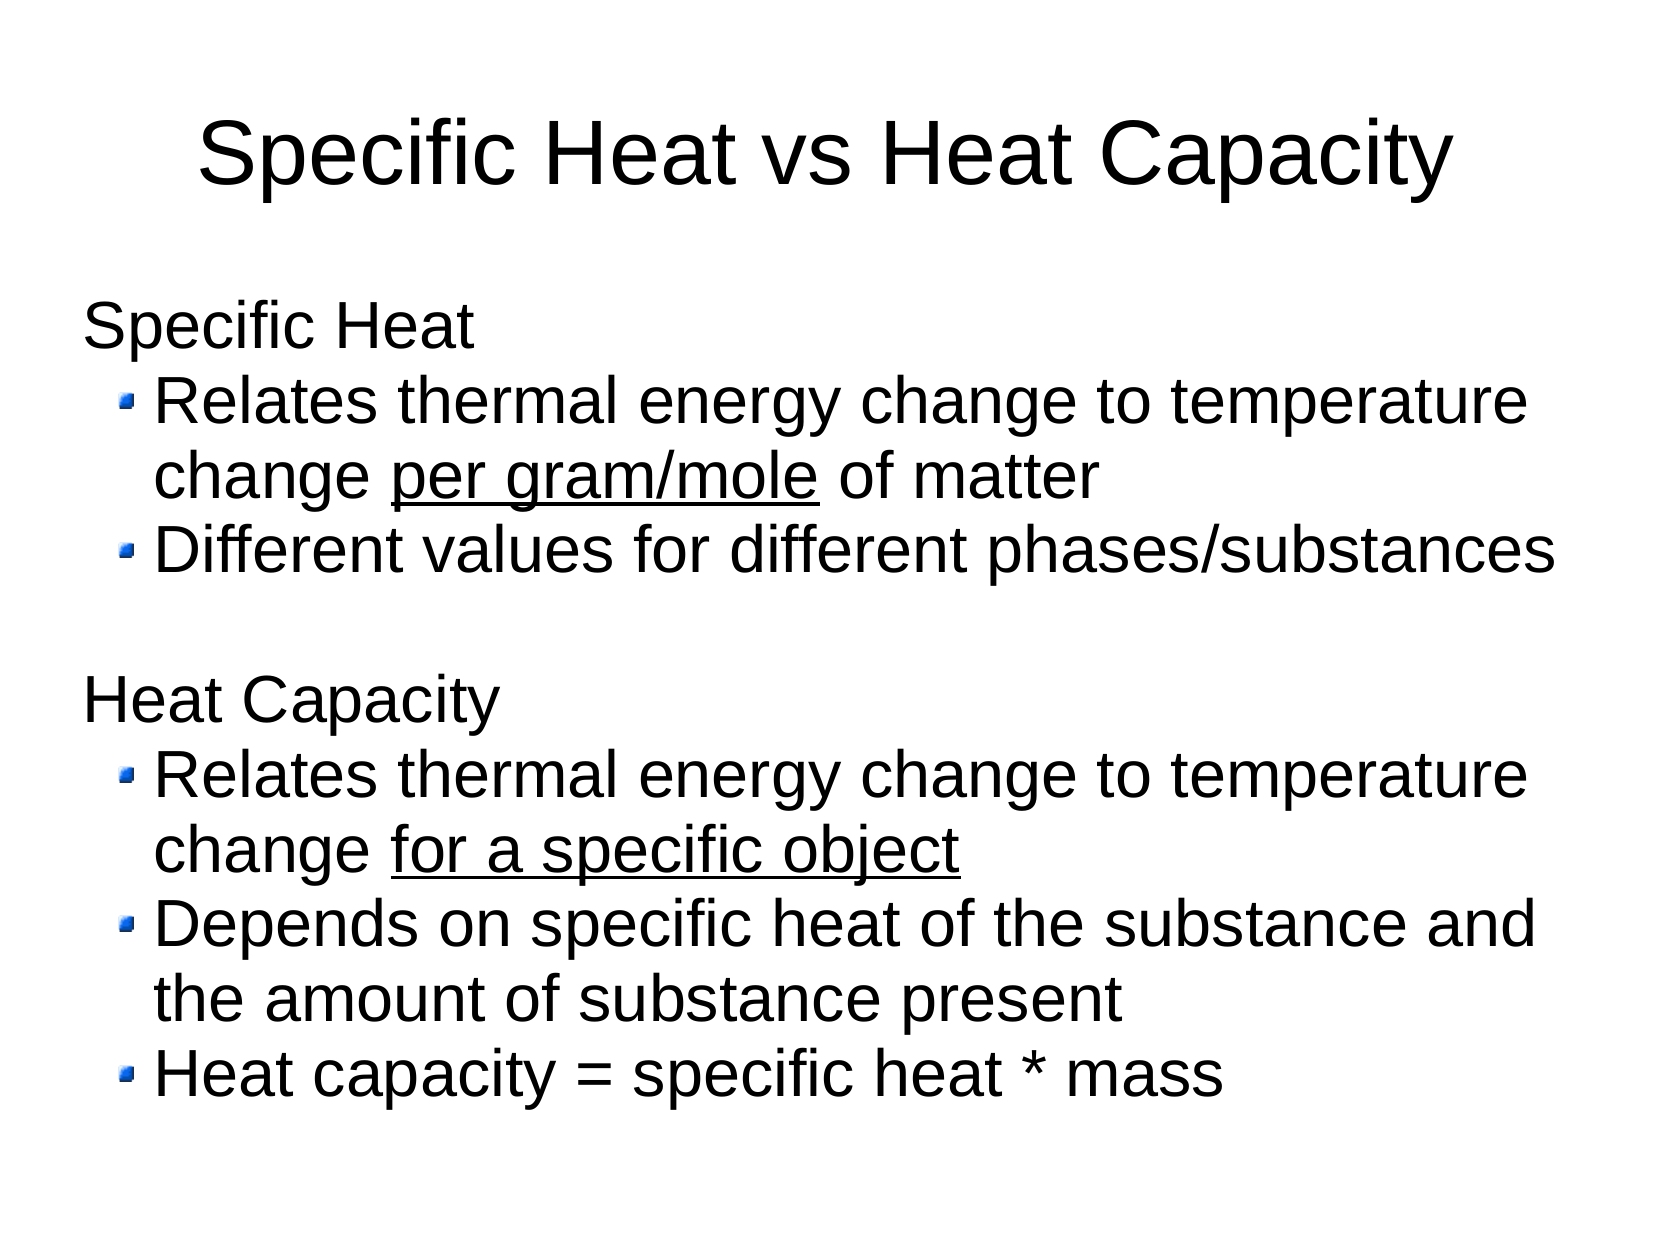

# Specific Heat vs Heat Capacity
Specific Heat
Relates thermal energy change to temperature change per gram/mole of matter
Different values for different phases/substances
Heat Capacity
Relates thermal energy change to temperature change for a specific object
Depends on specific heat of the substance and the amount of substance present
Heat capacity = specific heat * mass